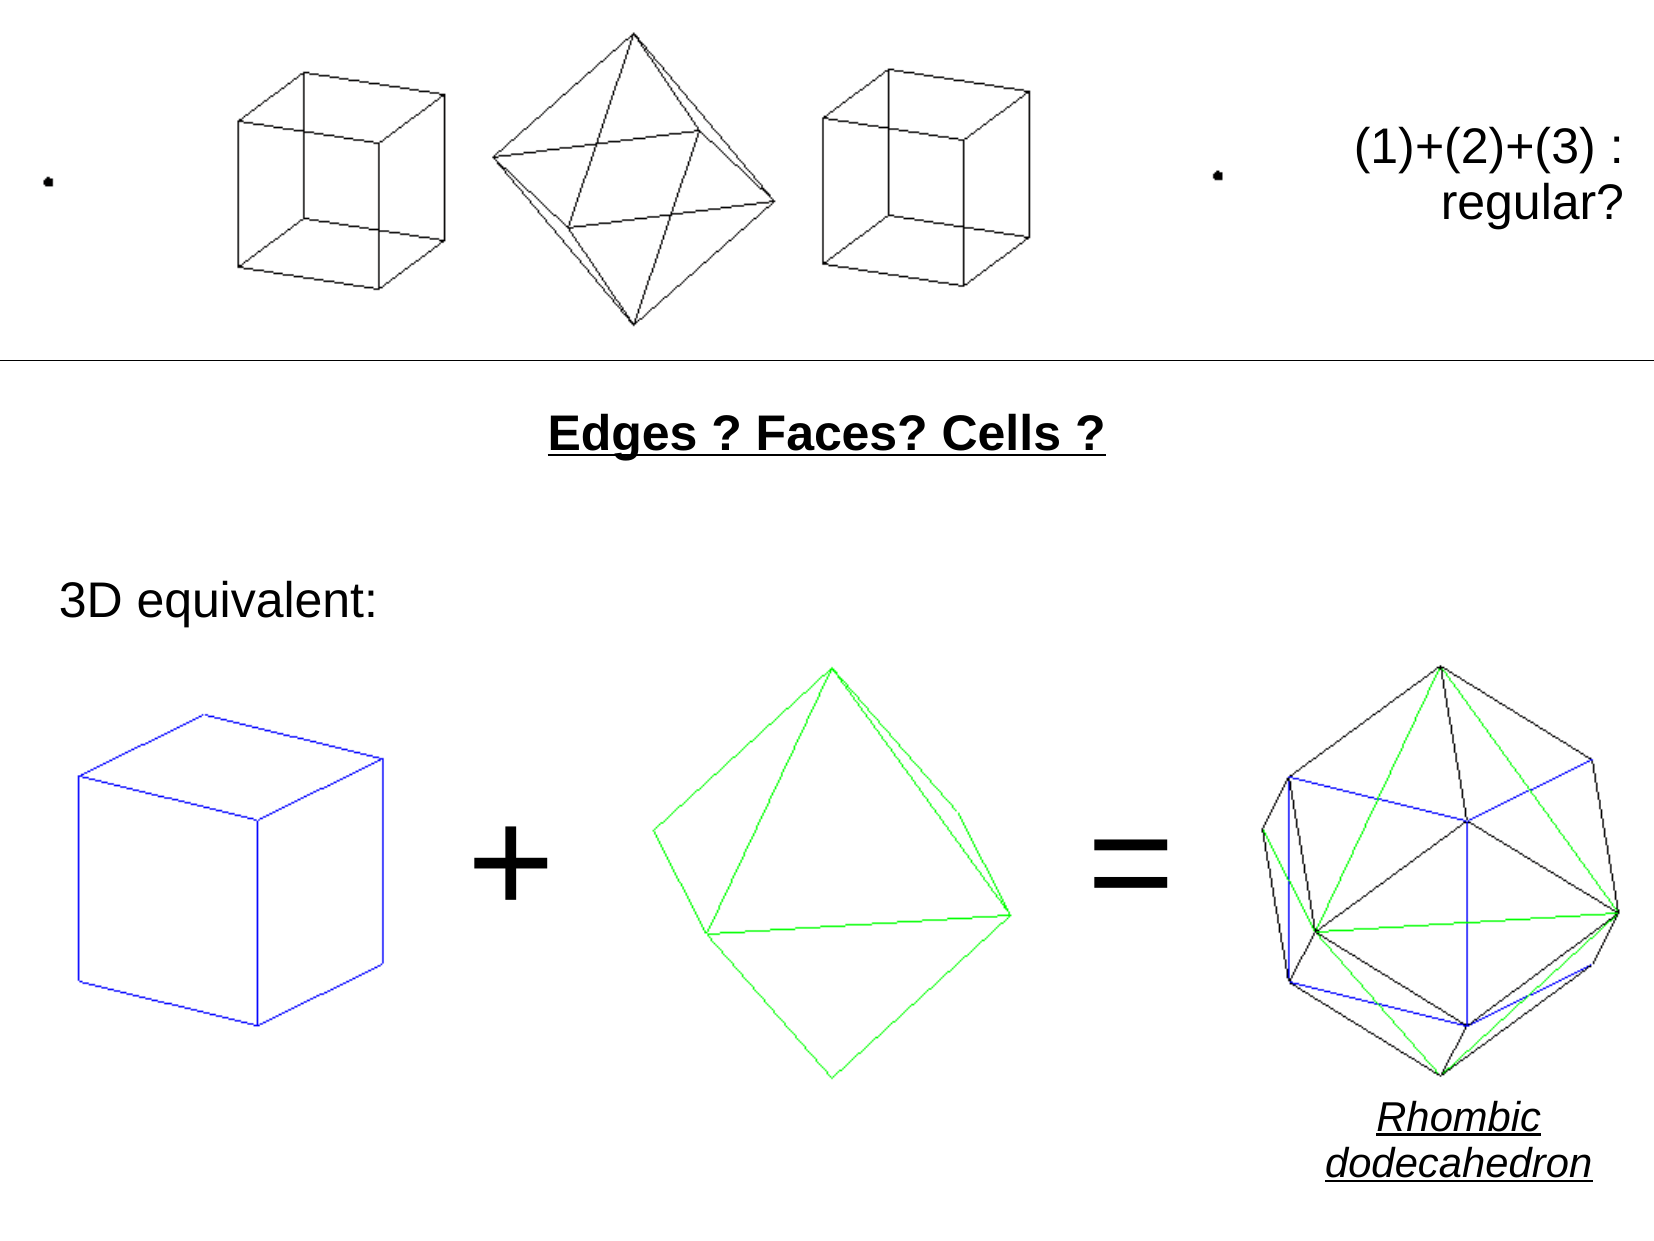

(1)+(2)+(3) :
regular?
Edges ? Faces? Cells ?
3D equivalent:
+
=
Rhombic dodecahedron